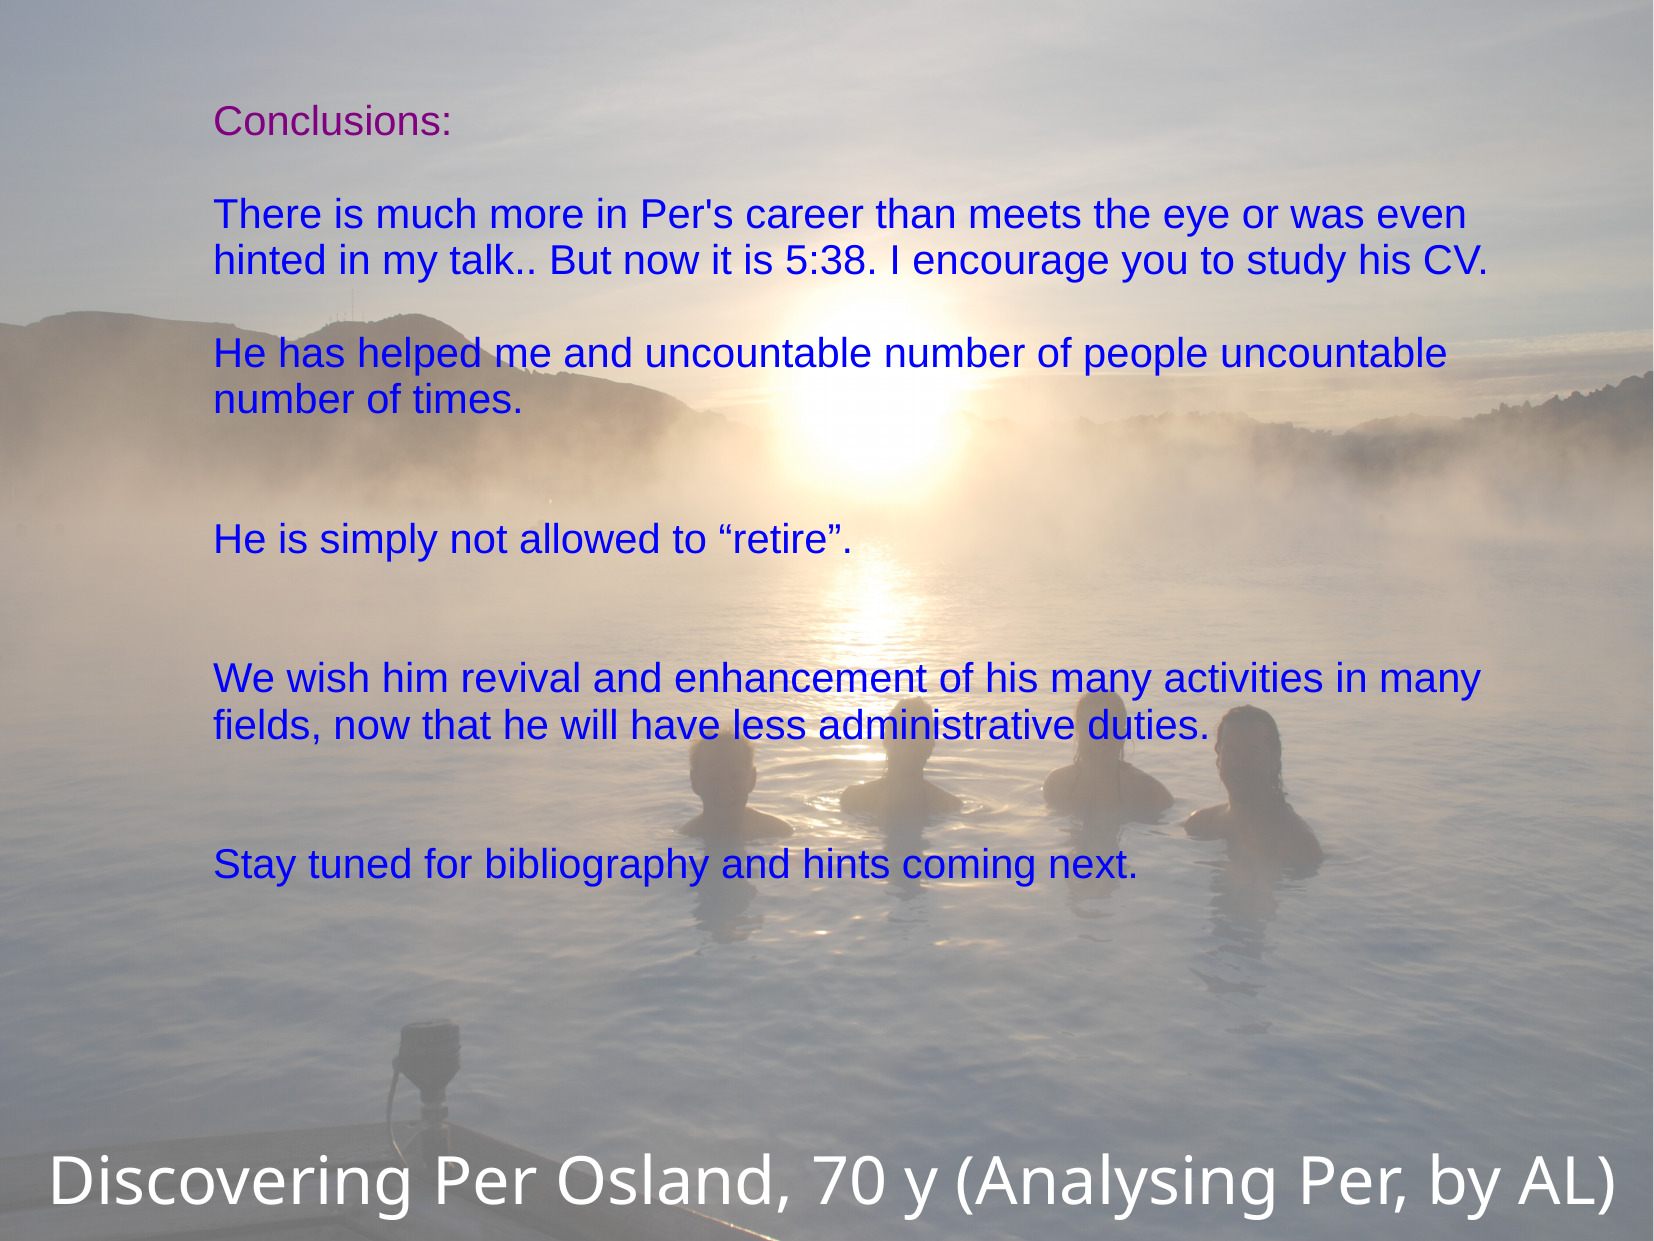

Conclusions:
There is much more in Per's career than meets the eye or was even hinted in my talk.. But now it is 5:38. I encourage you to study his CV.
He has helped me and uncountable number of people uncountable number of times.
He is simply not allowed to “retire”.
We wish him revival and enhancement of his many activities in many fields, now that he will have less administrative duties.
Stay tuned for bibliography and hints coming next.